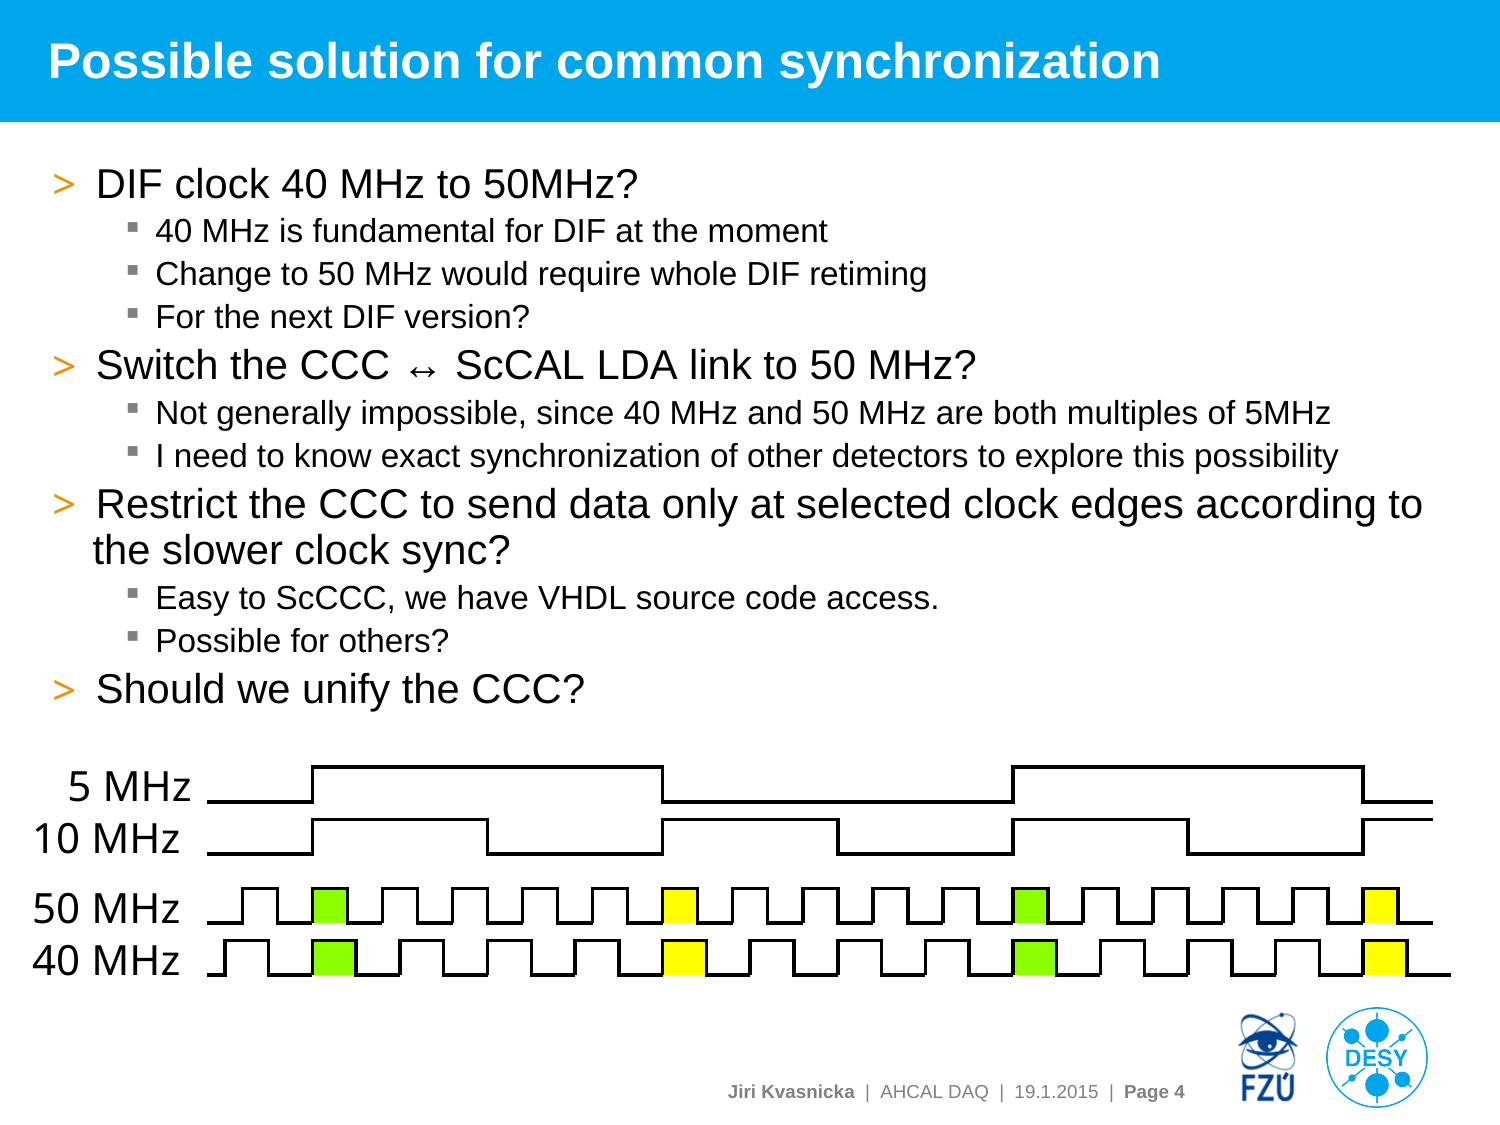

# Possible solution for common synchronization
DIF clock 40 MHz to 50MHz?
40 MHz is fundamental for DIF at the moment
Change to 50 MHz would require whole DIF retiming
For the next DIF version?
Switch the CCC ↔ ScCAL LDA link to 50 MHz?
Not generally impossible, since 40 MHz and 50 MHz are both multiples of 5MHz
I need to know exact synchronization of other detectors to explore this possibility
Restrict the CCC to send data only at selected clock edges according to the slower clock sync?
Easy to ScCCC, we have VHDL source code access.
Possible for others?
Should we unify the CCC?